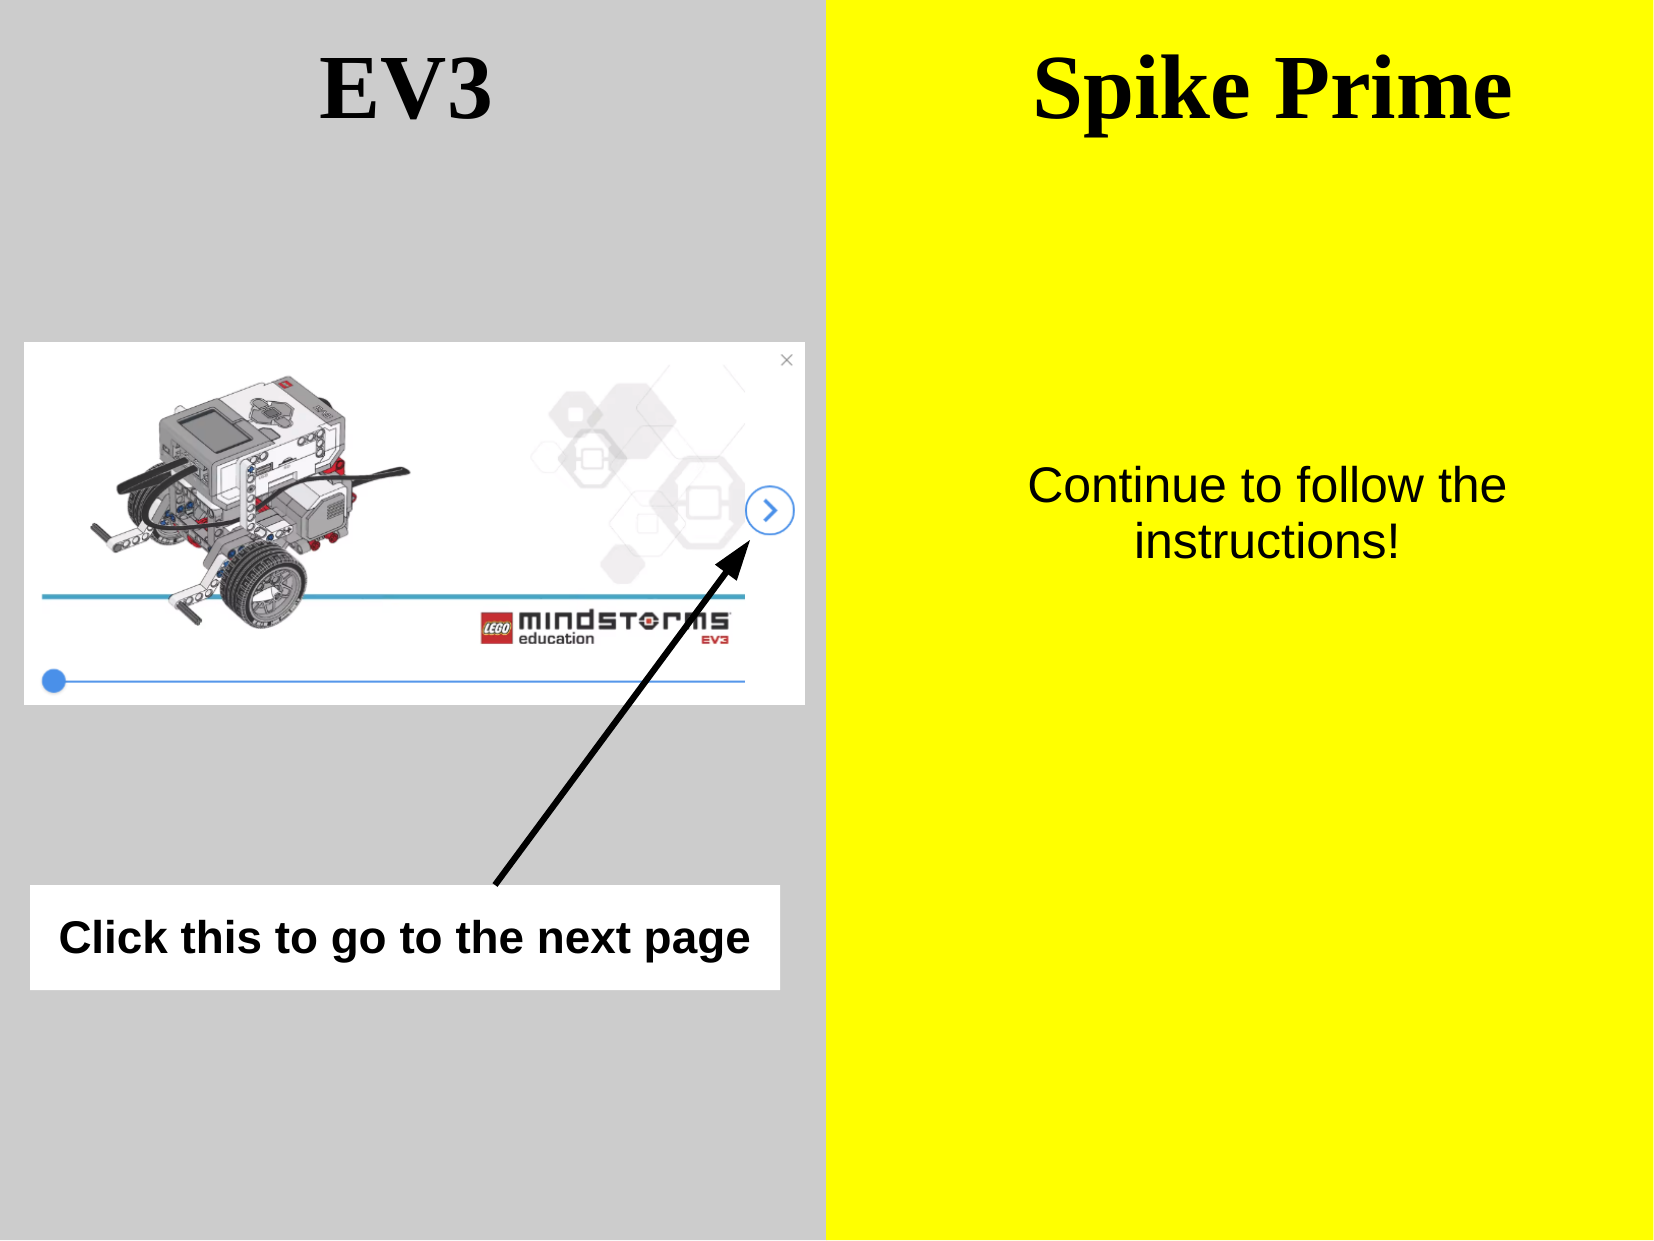

# EV3
Spike Prime
Continue to follow the instructions!
Click this to go to the next page